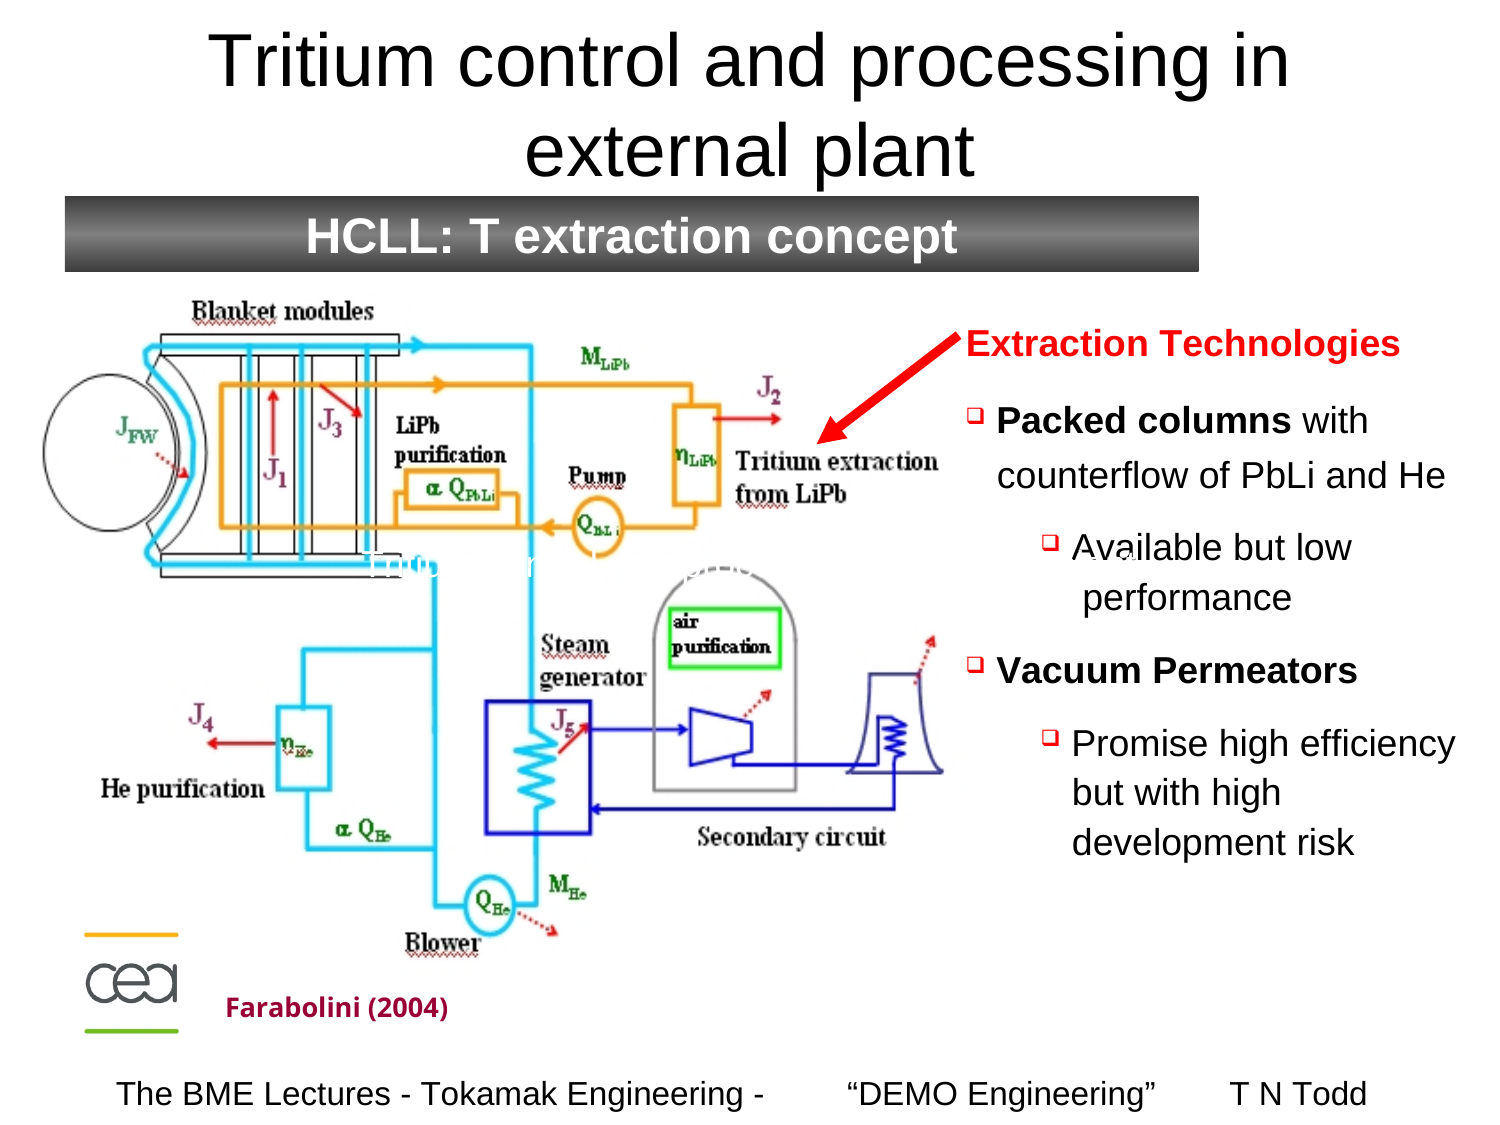

Tritium control and processing in external plant
HCLL: T extraction concept
Extraction Technologies
 Packed columns with
 counterflow of PbLi and He
 Available but low
 performance
 Vacuum Permeators
 Promise high efficiency
 but with high
 development risk
Tritium control and processing in external plant
Farabolini (2004)